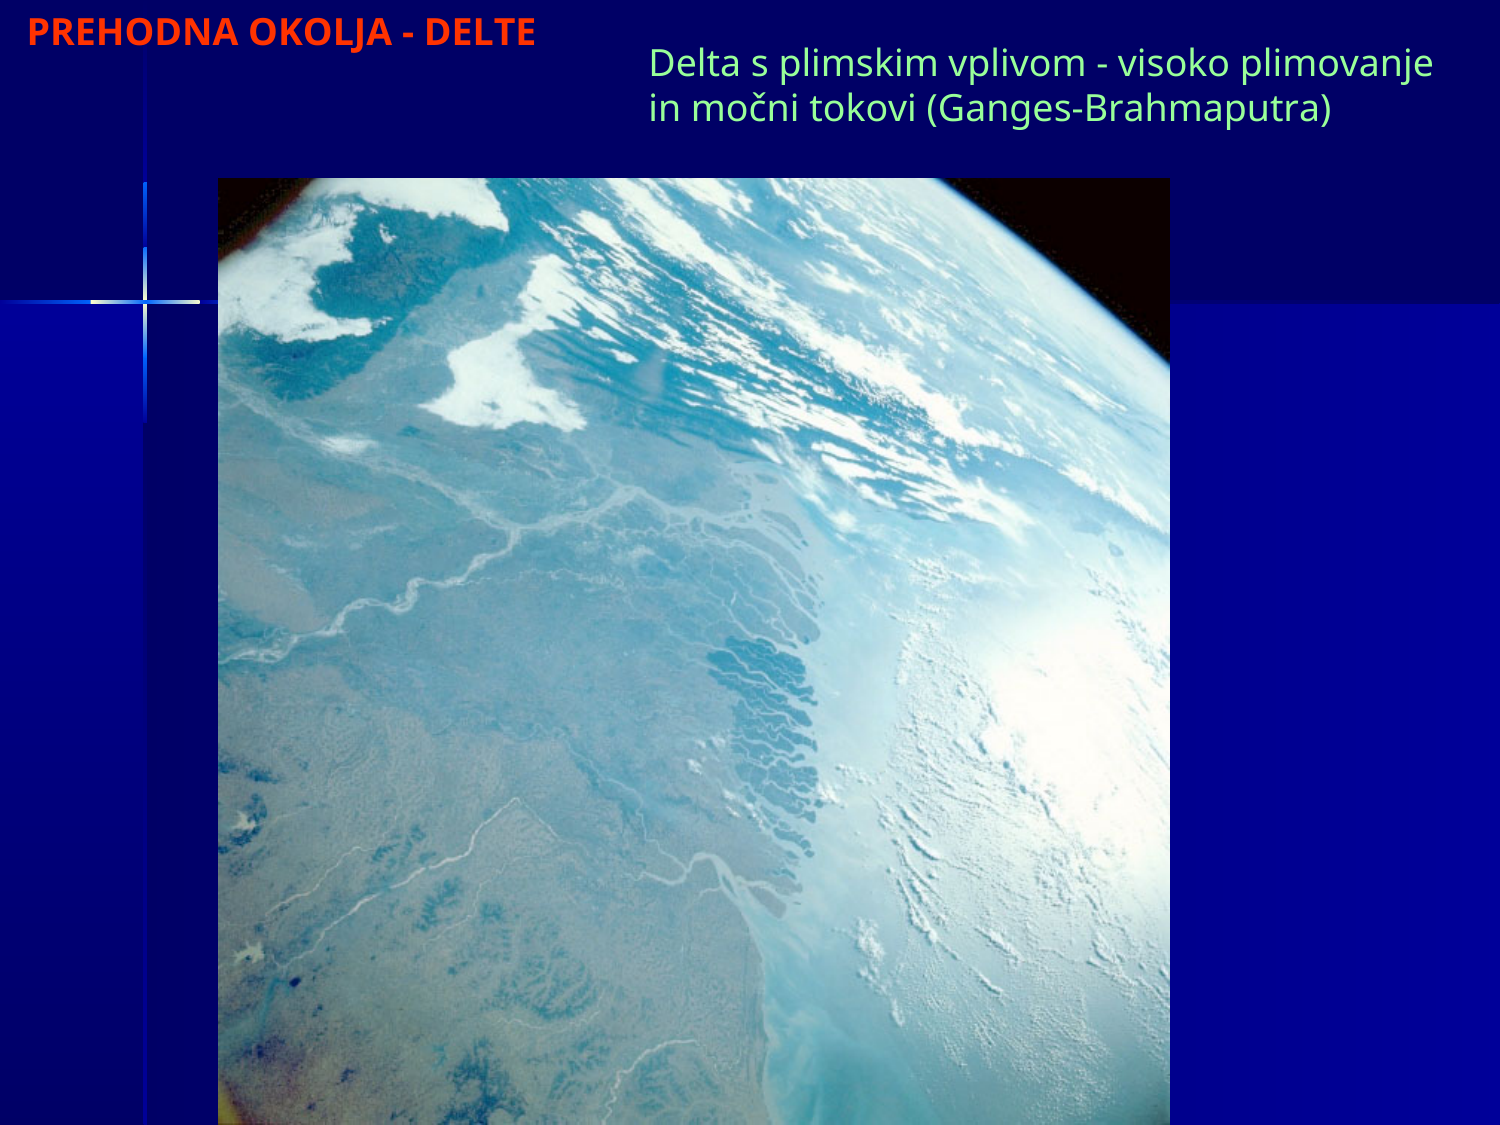

PREHODNA OKOLJA - DELTE
Delta s plimskim vplivom - visoko plimovanje
in močni tokovi (Ganges-Brahmaputra)